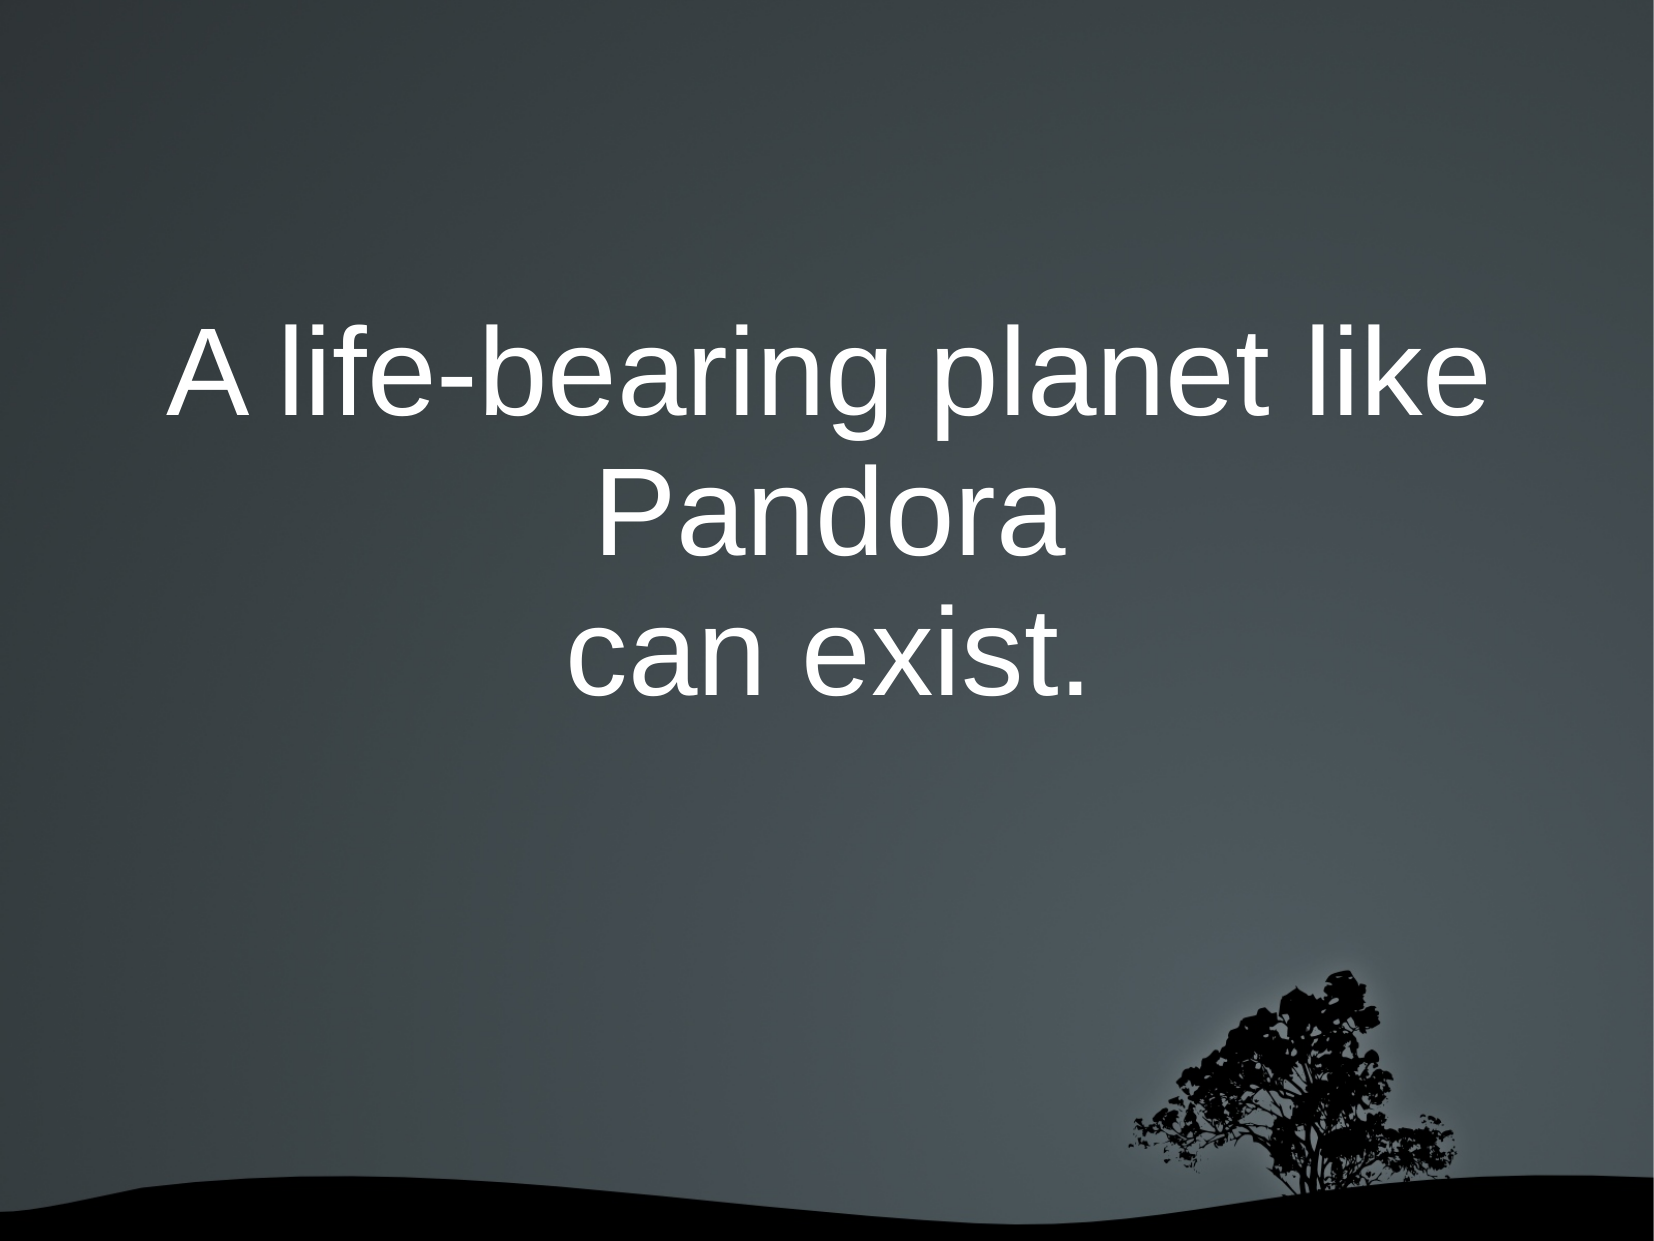

A life-bearing planet like
Pandora
can exist.